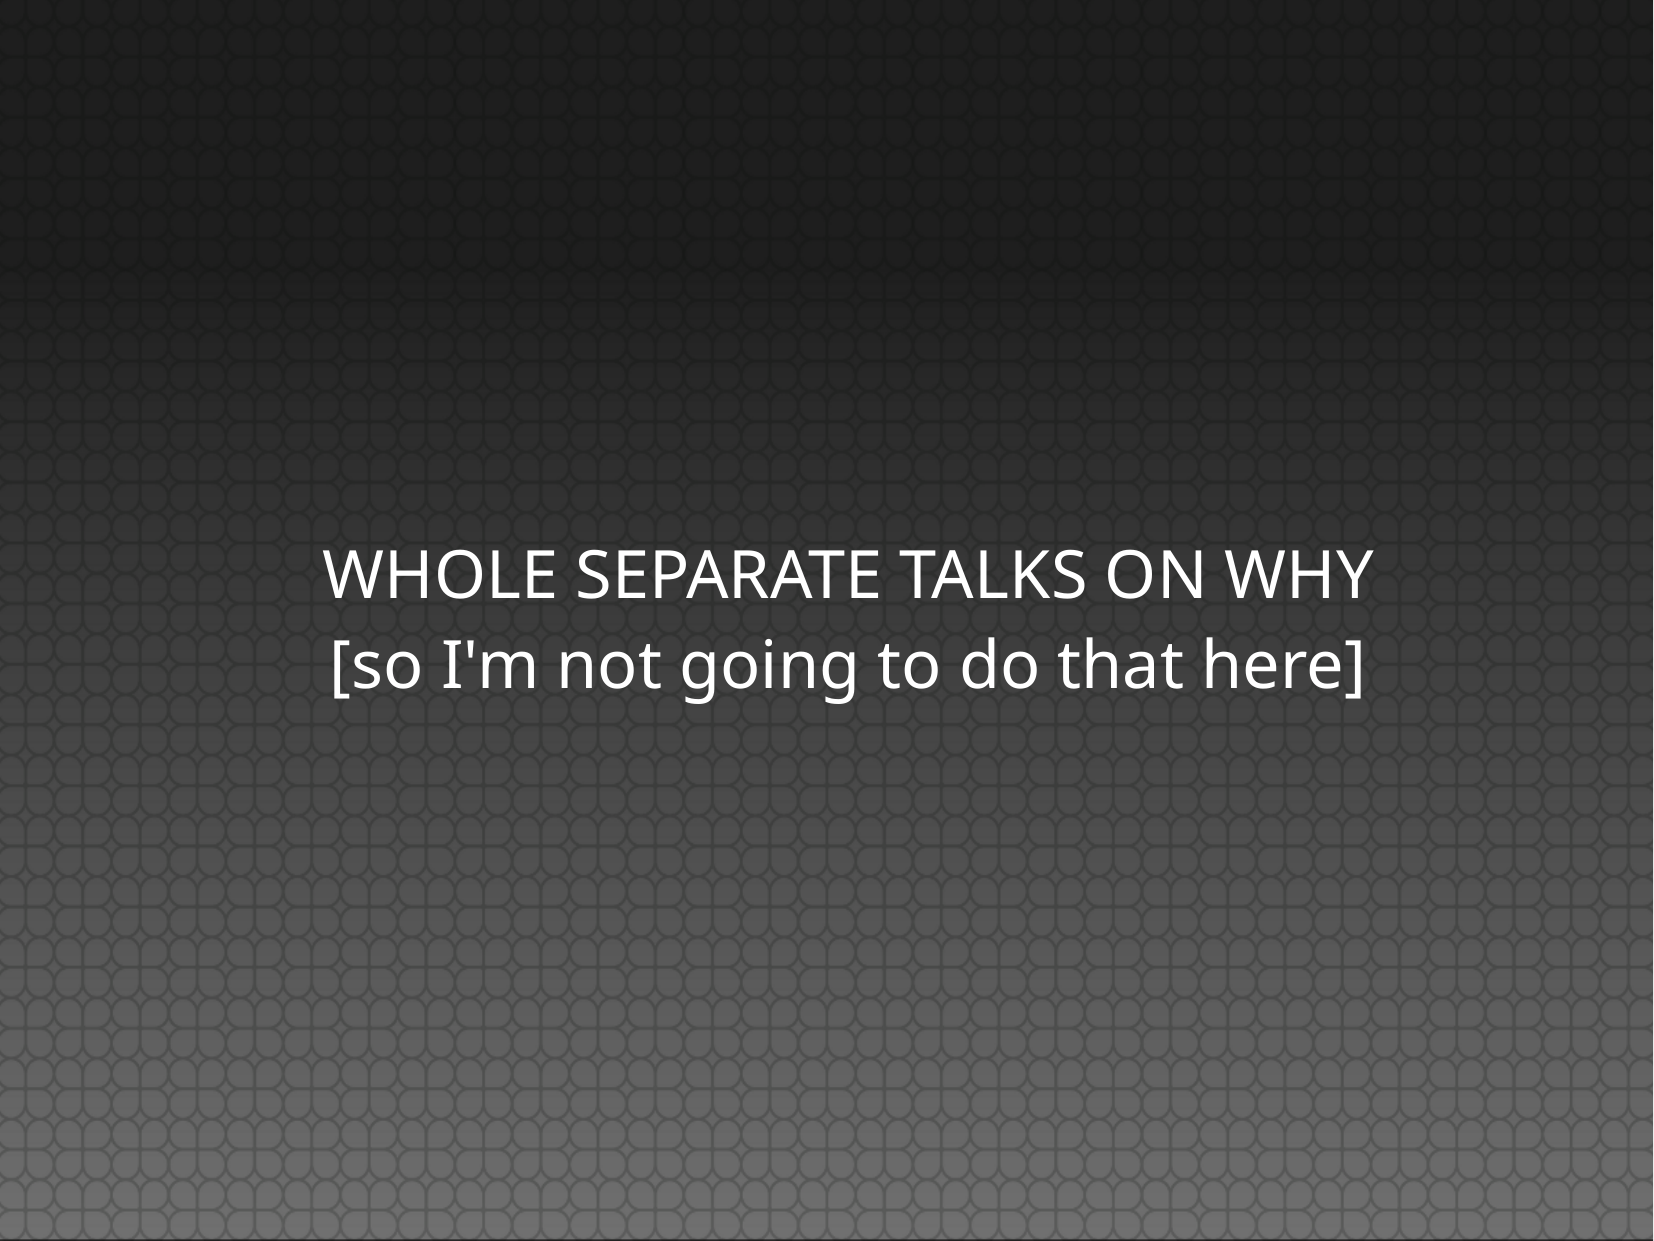

#
WHOLE SEPARATE TALKS ON WHY
[so I'm not going to do that here]